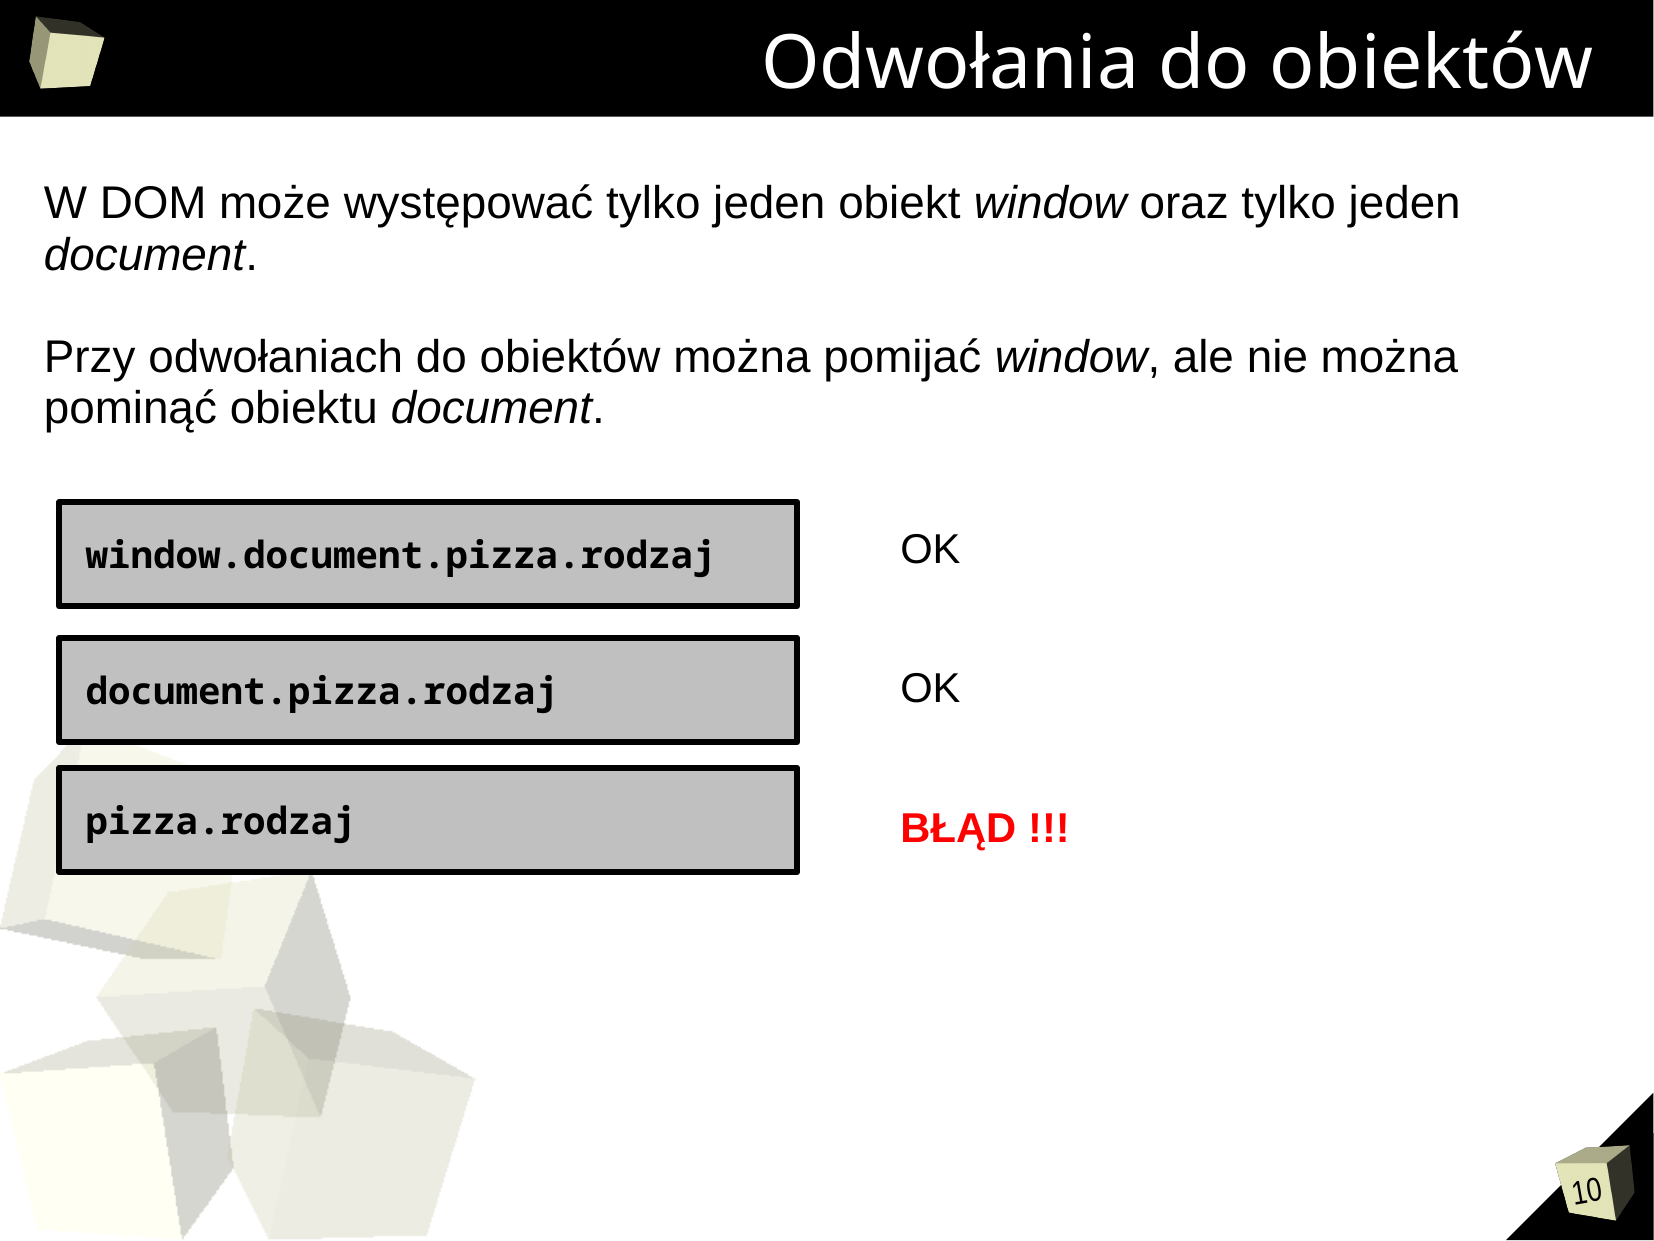

# Odwołania do obiektów
W DOM może występować tylko jeden obiekt window oraz tylko jeden document.
Przy odwołaniach do obiektów można pomijać window, ale nie można pominąć obiektu document.
window.document.pizza.rodzaj
OK
OK
BŁĄD !!!
document.pizza.rodzaj
pizza.rodzaj